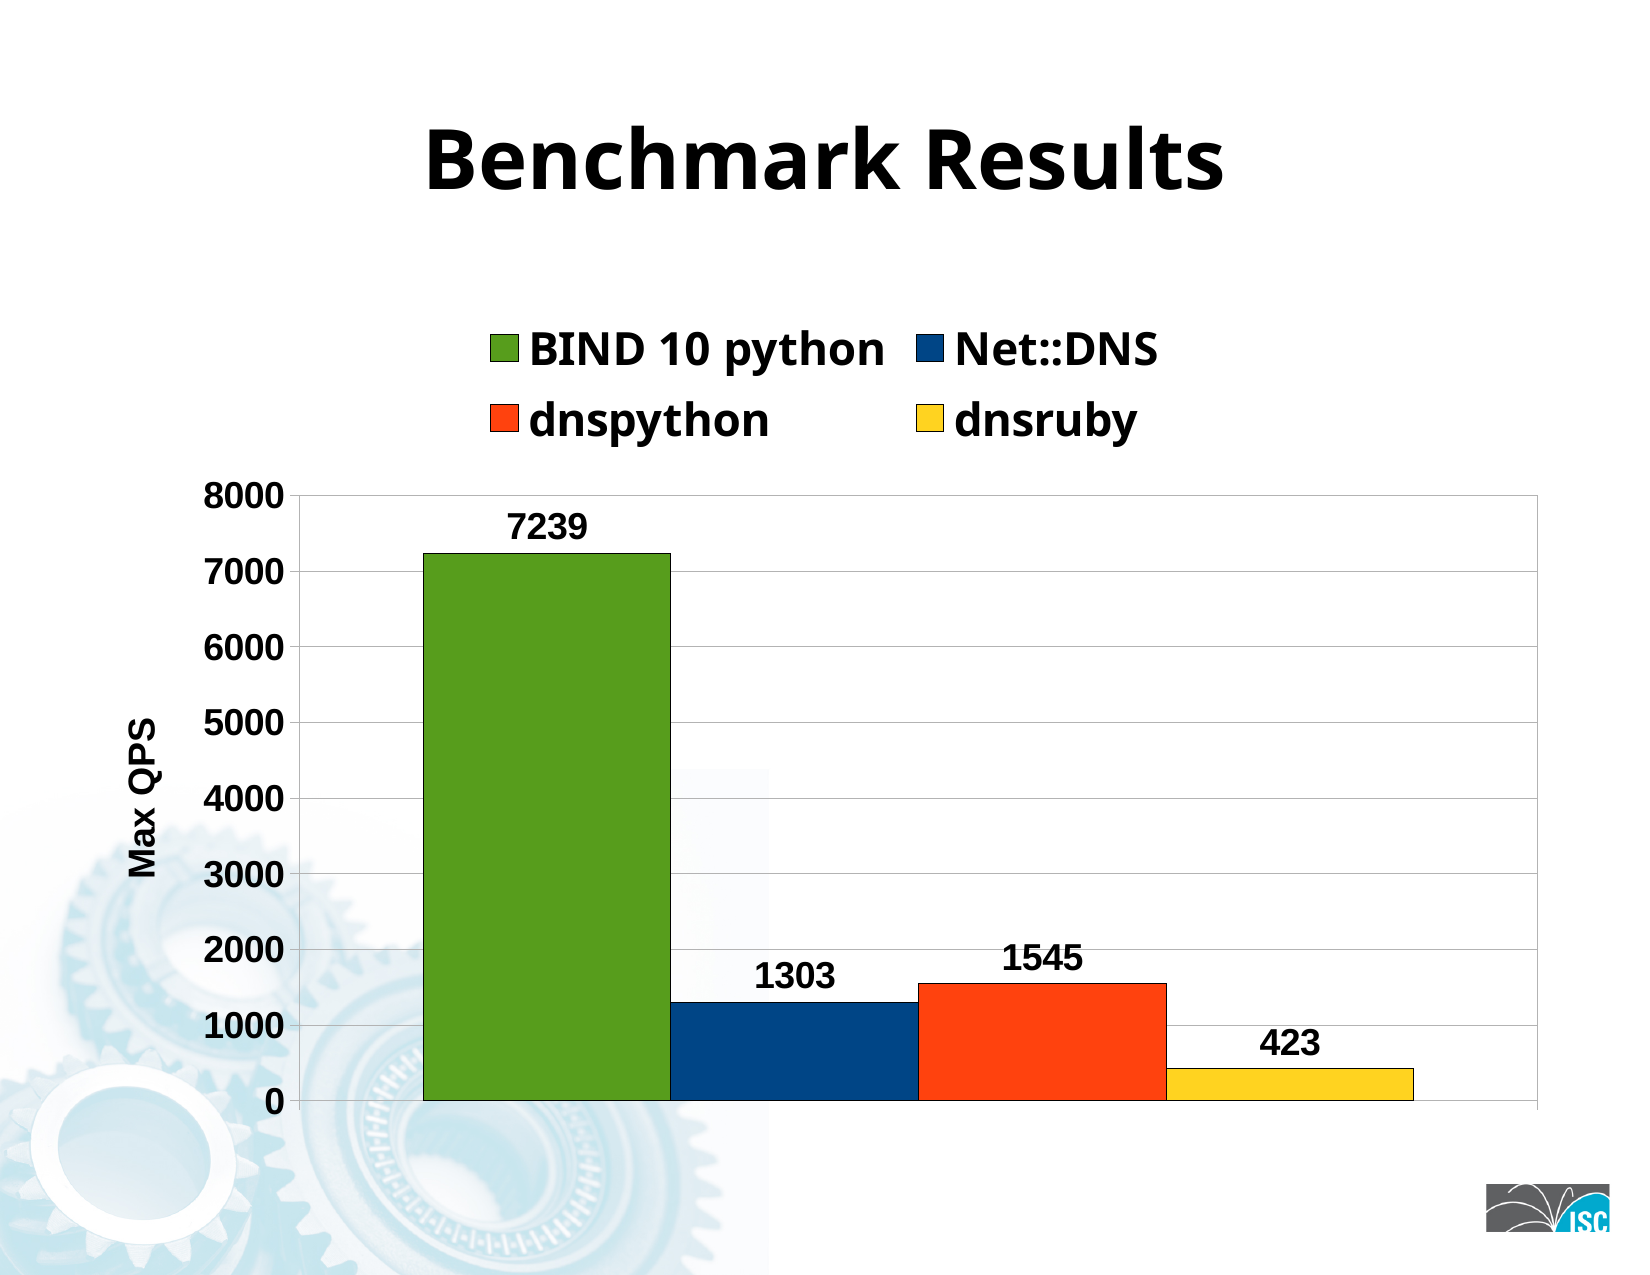

# Benchmark Results
### Chart
| Category | BIND 10 python | Net::DNS | dnspython | dnsruby |
|---|---|---|---|---|
| Row 1 | 7239.0 | 1303.0 | 1545.0 | 423.0 |